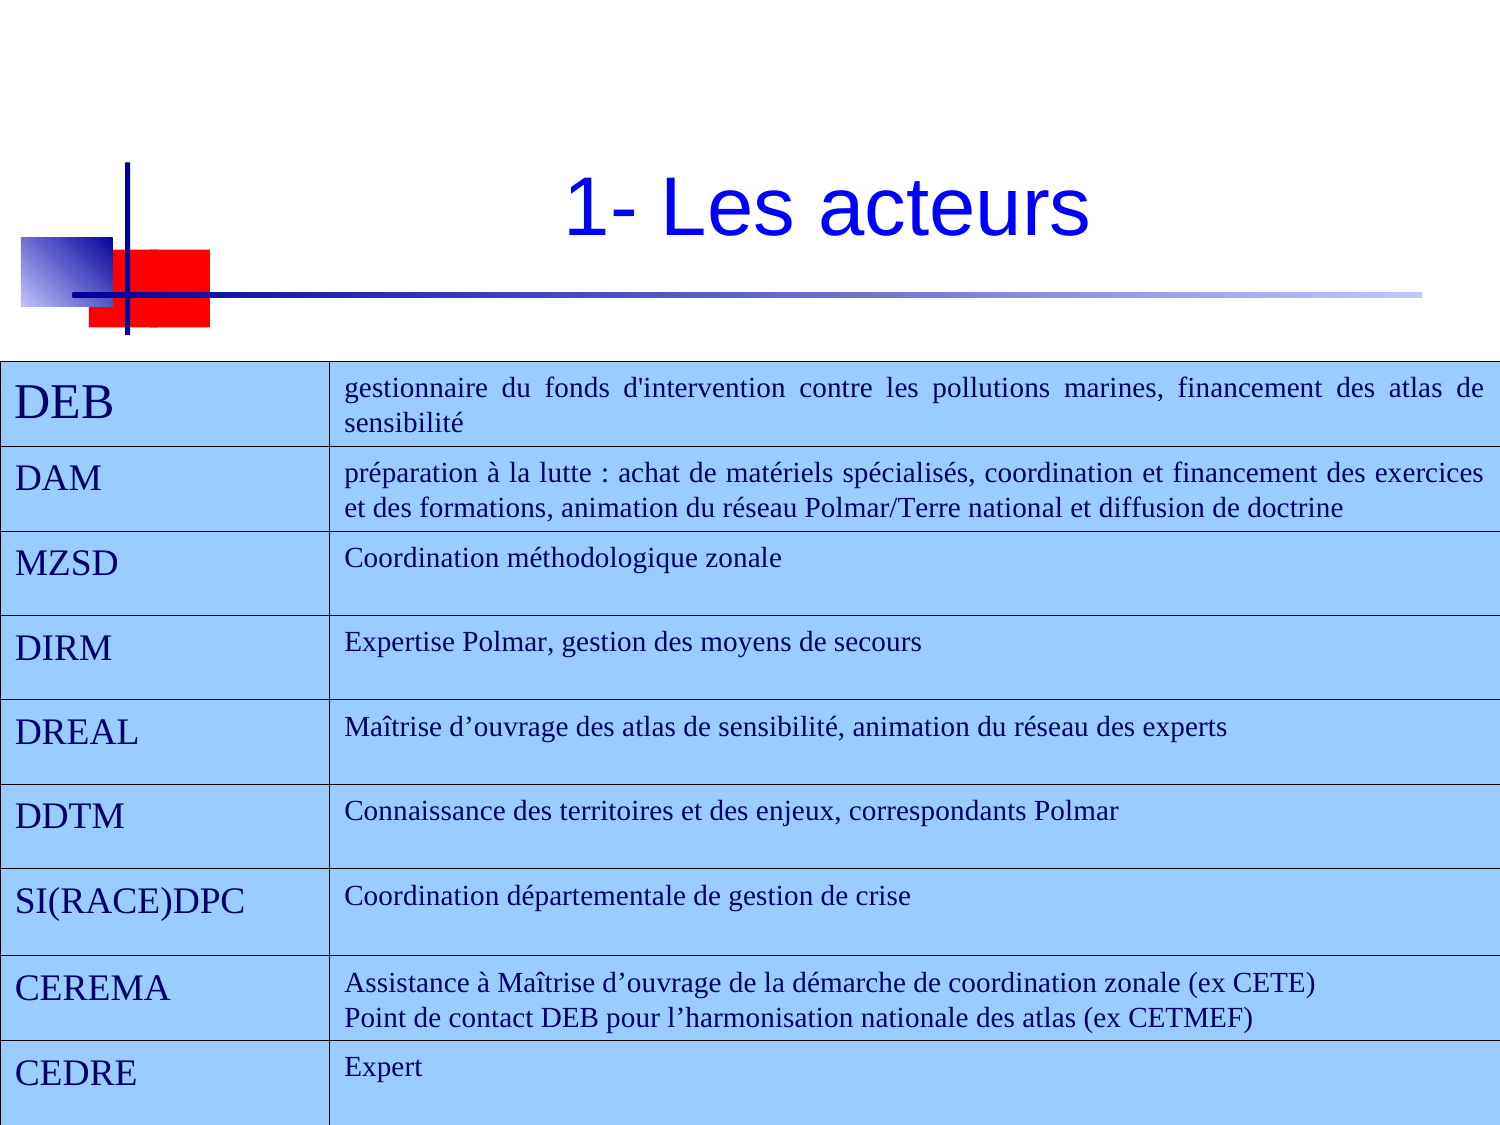

# 1- Les acteurs
| DEB | gestionnaire du fonds d'intervention contre les pollutions marines, financement des atlas de sensibilité |
| --- | --- |
| DAM | préparation à la lutte : achat de matériels spécialisés, coordination et financement des exercices et des formations, animation du réseau Polmar/Terre national et diffusion de doctrine |
| MZSD | Coordination méthodologique zonale |
| DIRM | Expertise Polmar, gestion des moyens de secours |
| DREAL | Maîtrise d’ouvrage des atlas de sensibilité, animation du réseau des experts |
| DDTM | Connaissance des territoires et des enjeux, correspondants Polmar |
| SI(RACE)DPC | Coordination départementale de gestion de crise |
| CEREMA | Assistance à Maîtrise d’ouvrage de la démarche de coordination zonale (ex CETE) Point de contact DEB pour l’harmonisation nationale des atlas (ex CETMEF) |
| CEDRE | Expert |
22